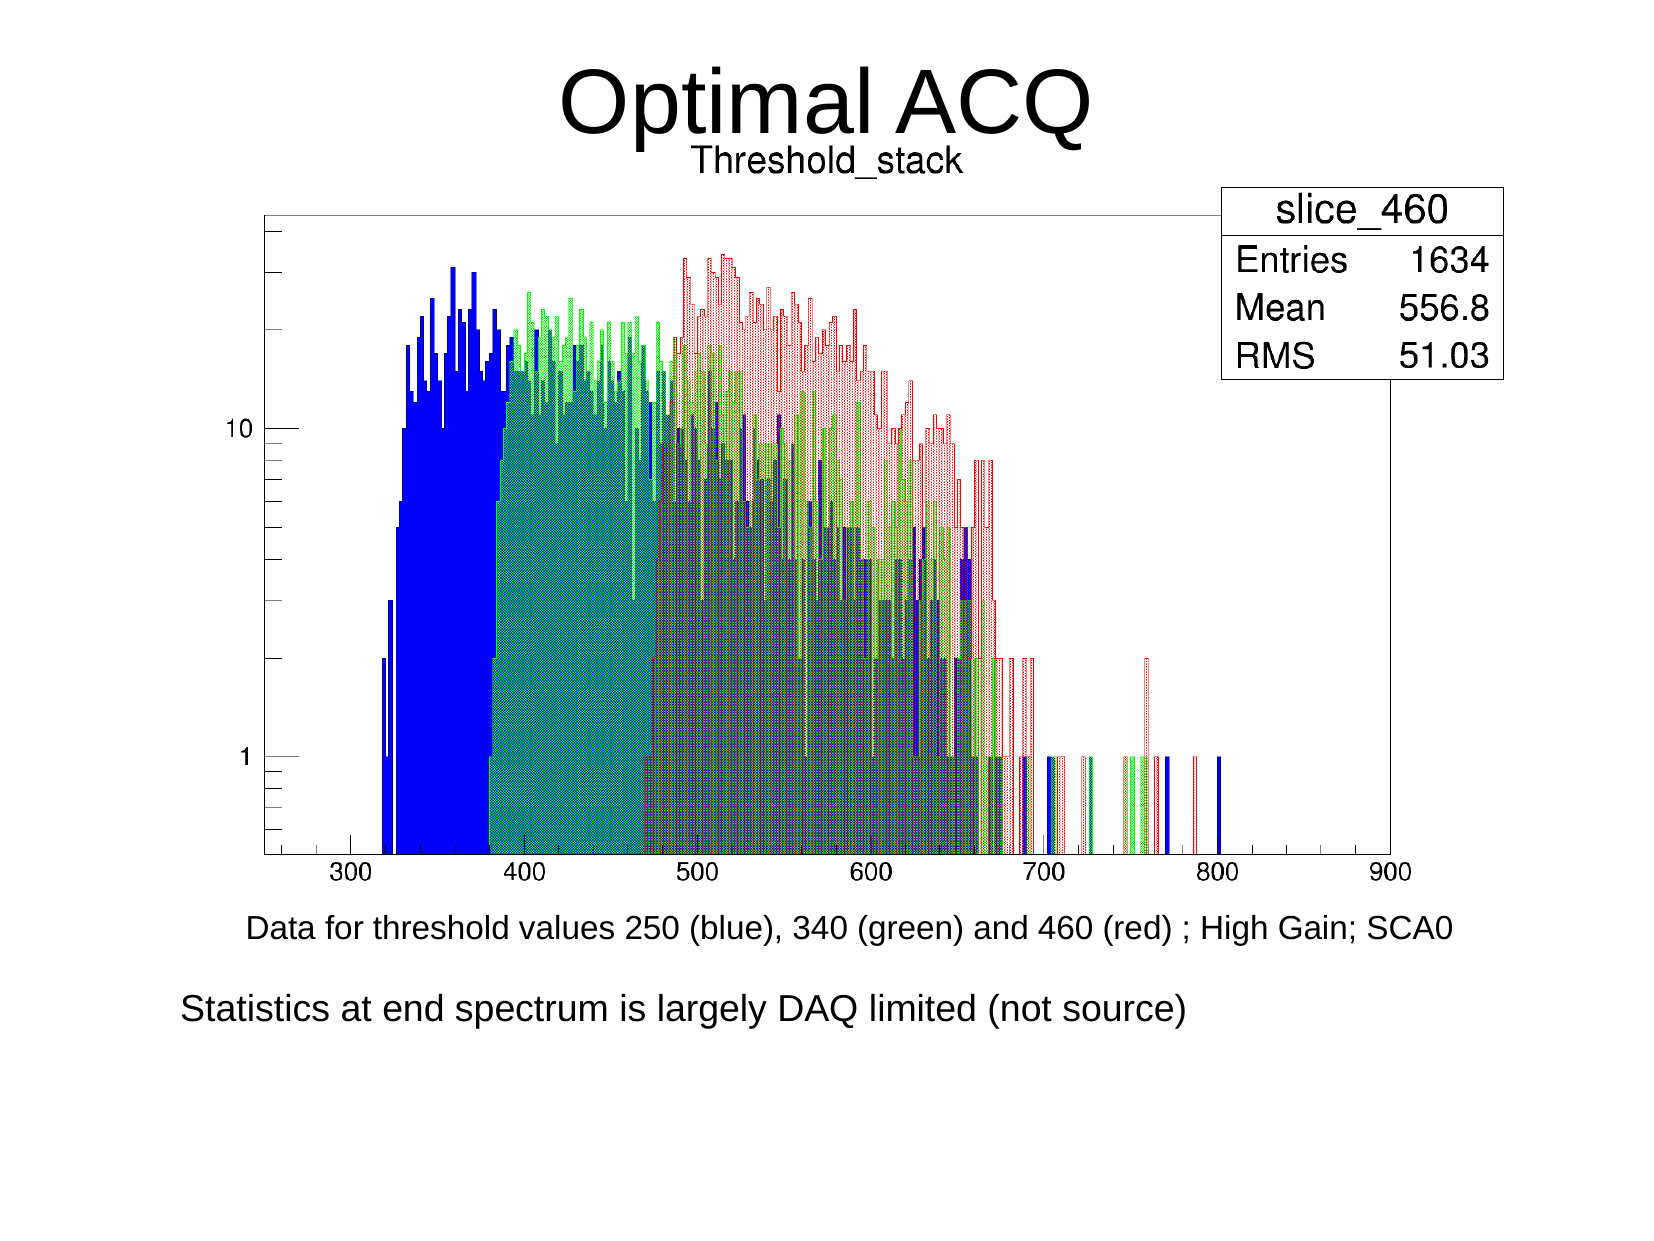

# Optimal ACQ
Data for threshold values 250 (blue), 340 (green) and 460 (red) ; High Gain; SCA0
Statistics at end spectrum is largely DAQ limited (not source)